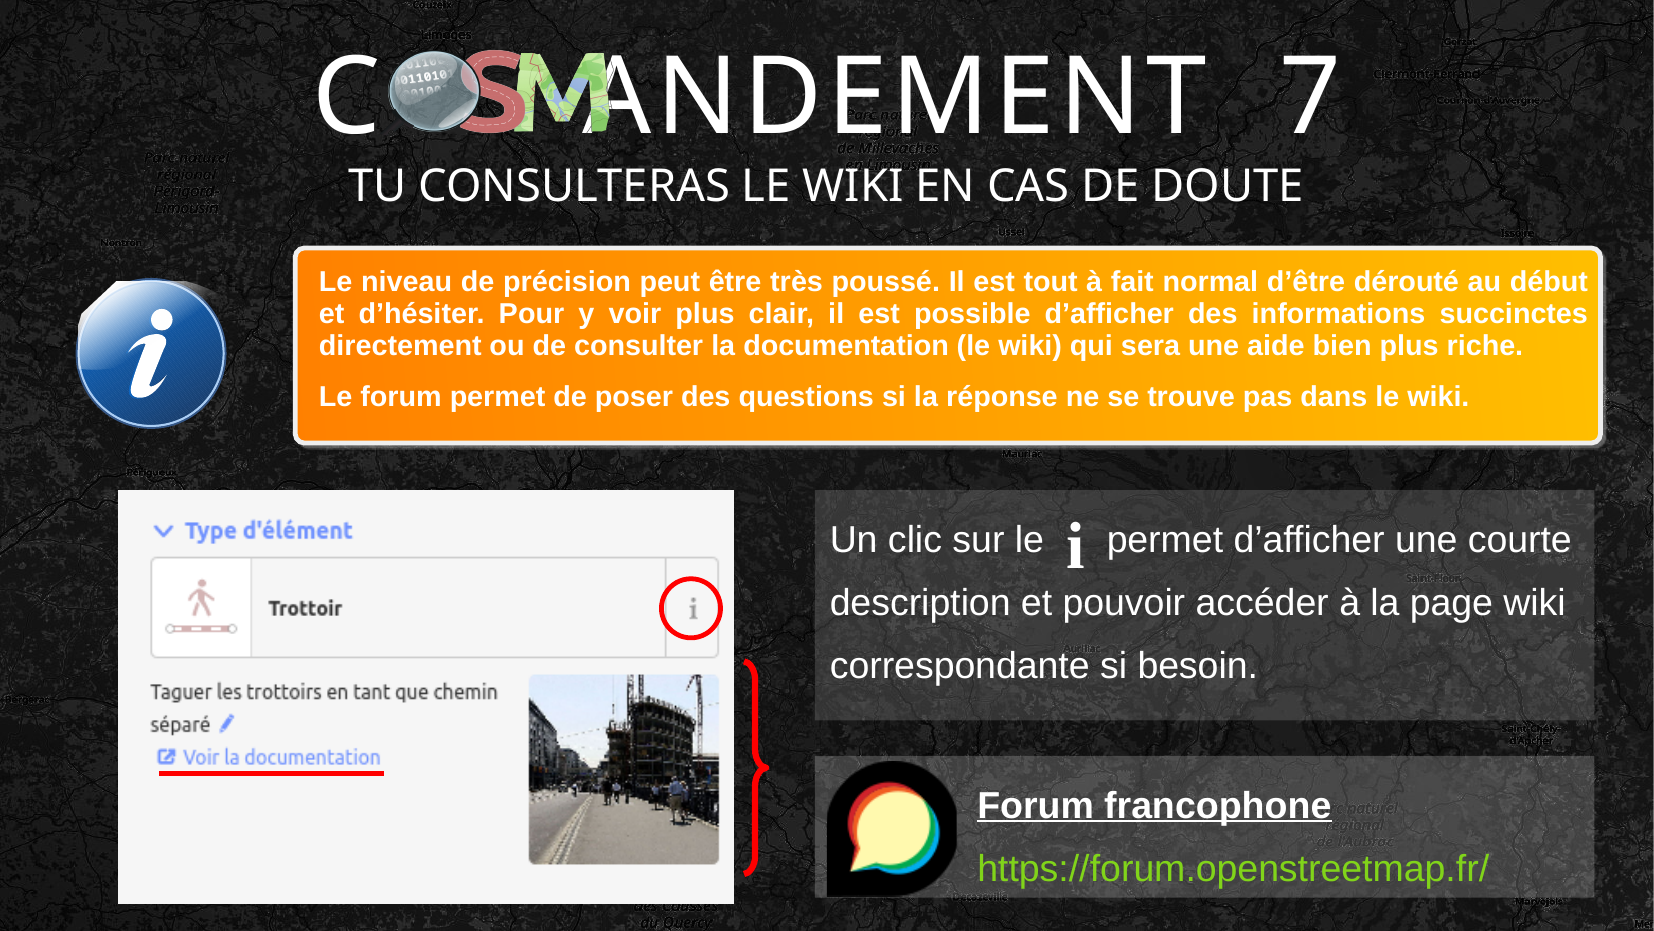

C ANDEMENT 7
TU CONSULTERAS LE WIKI EN CAS DE DOUTE
# Le niveau de précision peut être très poussé. Il est tout à fait normal d’être dérouté au début et d’hésiter. Pour y voir plus clair, il est possible d’afficher des informations succinctes directement ou de consulter la documentation (le wiki) qui sera une aide bien plus riche.
Le forum permet de poser des questions si la réponse ne se trouve pas dans le wiki.
Un clic sur le permet d’afficher une courte description et pouvoir accéder à la page wiki correspondante si besoin.
i
		Forum francophone
		https://forum.openstreetmap.fr/